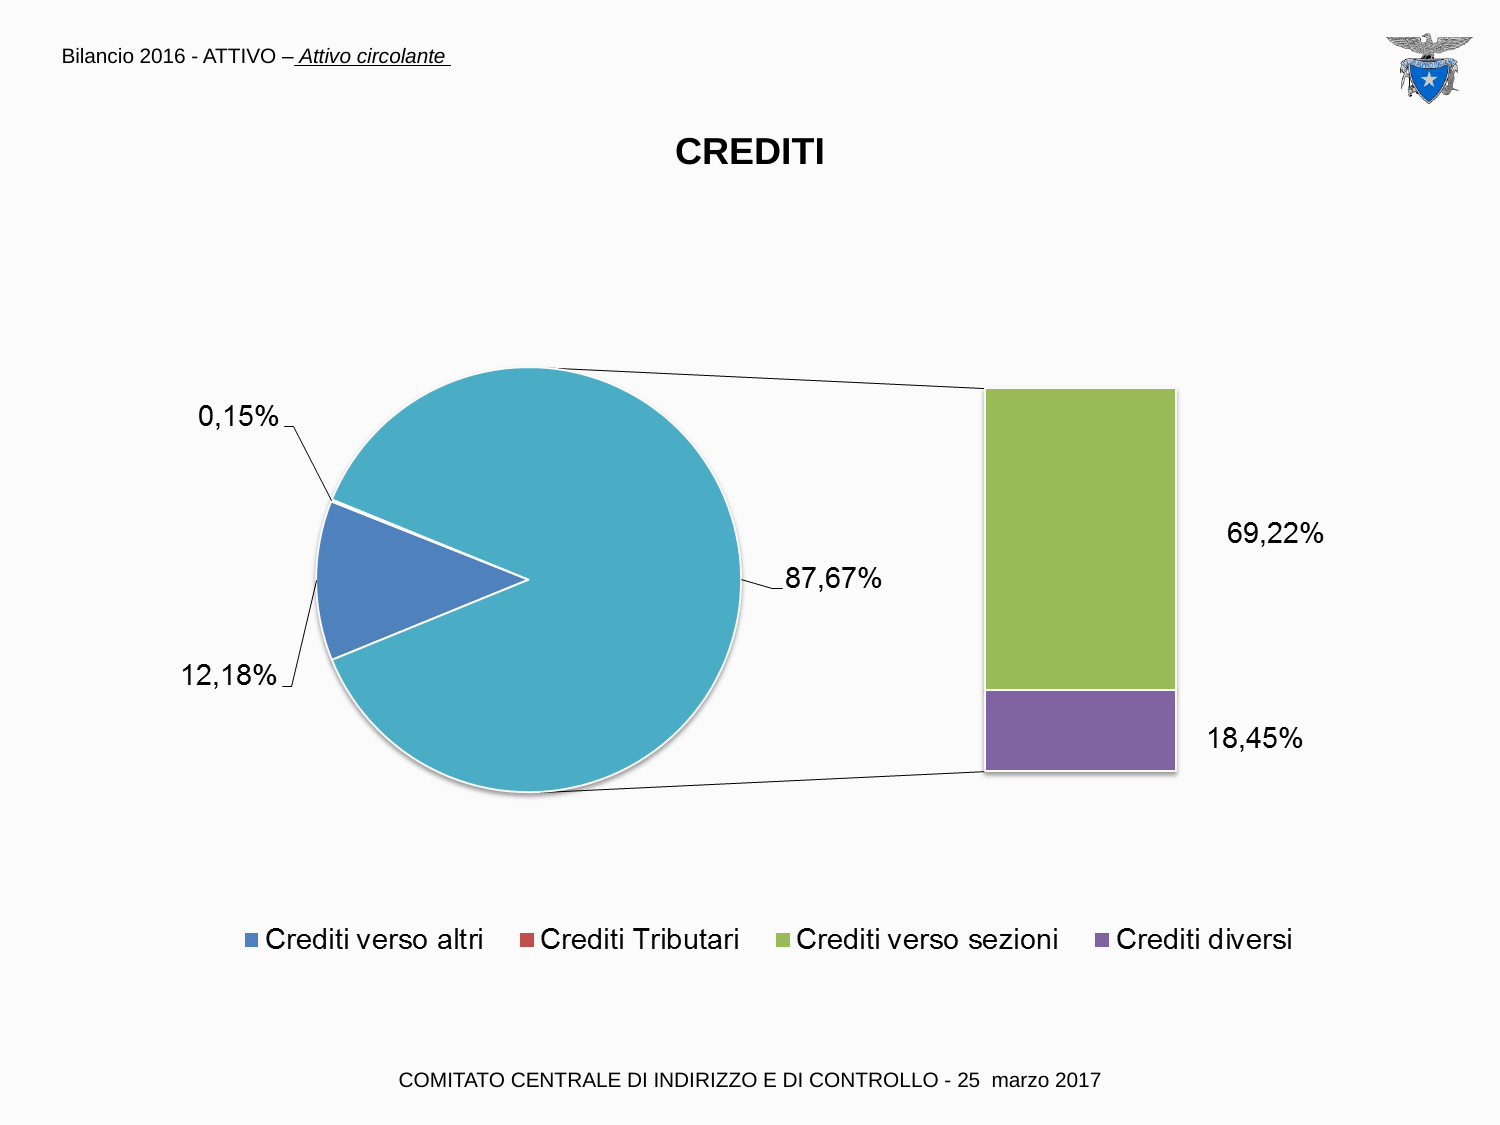

Bilancio 2016 - ATTIVO – Attivo circolante
CREDITI
COMITATO CENTRALE DI INDIRIZZO E DI CONTROLLO - 25 marzo 2017